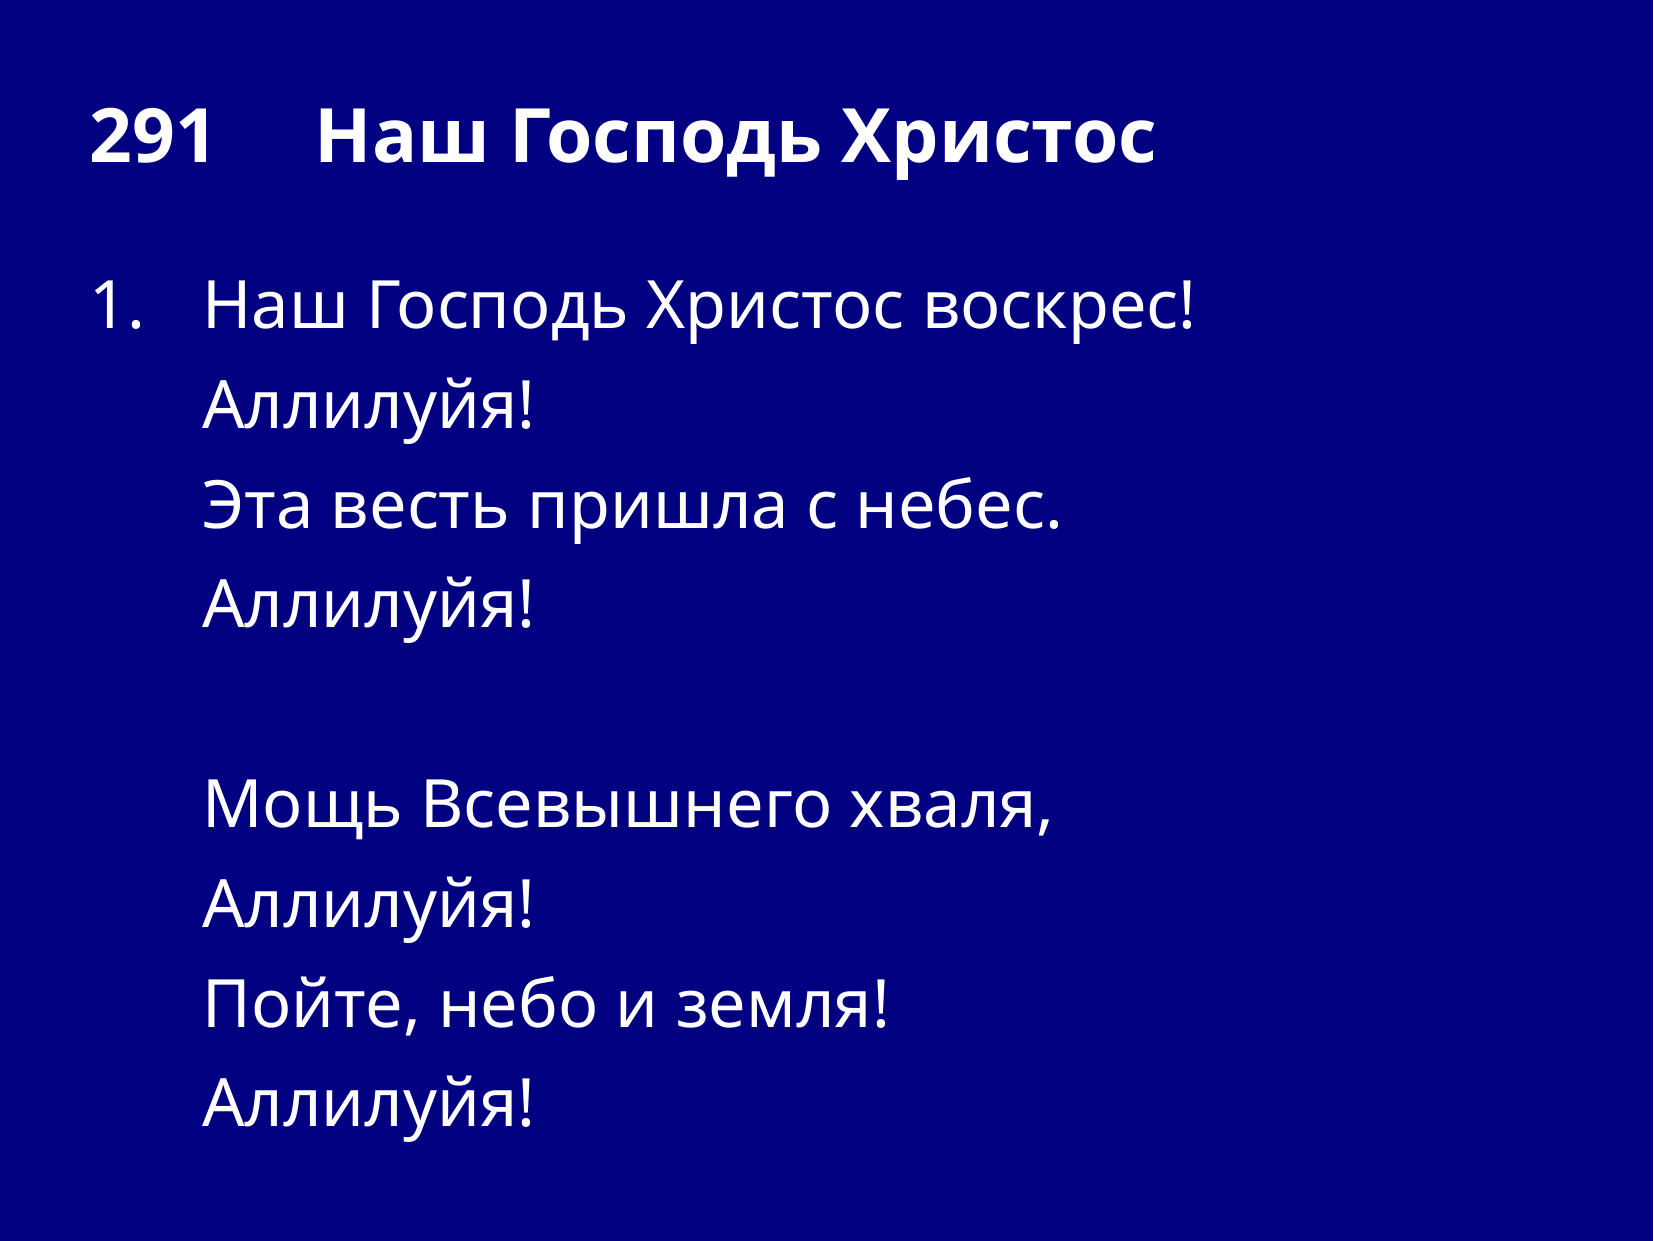

291	Наш Господь Христос
1.	Наш Господь Христос воскрес!
	Аллилуйя!
	Эта весть пришла с небес.
	Аллилуйя!
	Мощь Всевышнего хваля,
	Аллилуйя!
	Пойте, небо и земля!
	Аллилуйя!